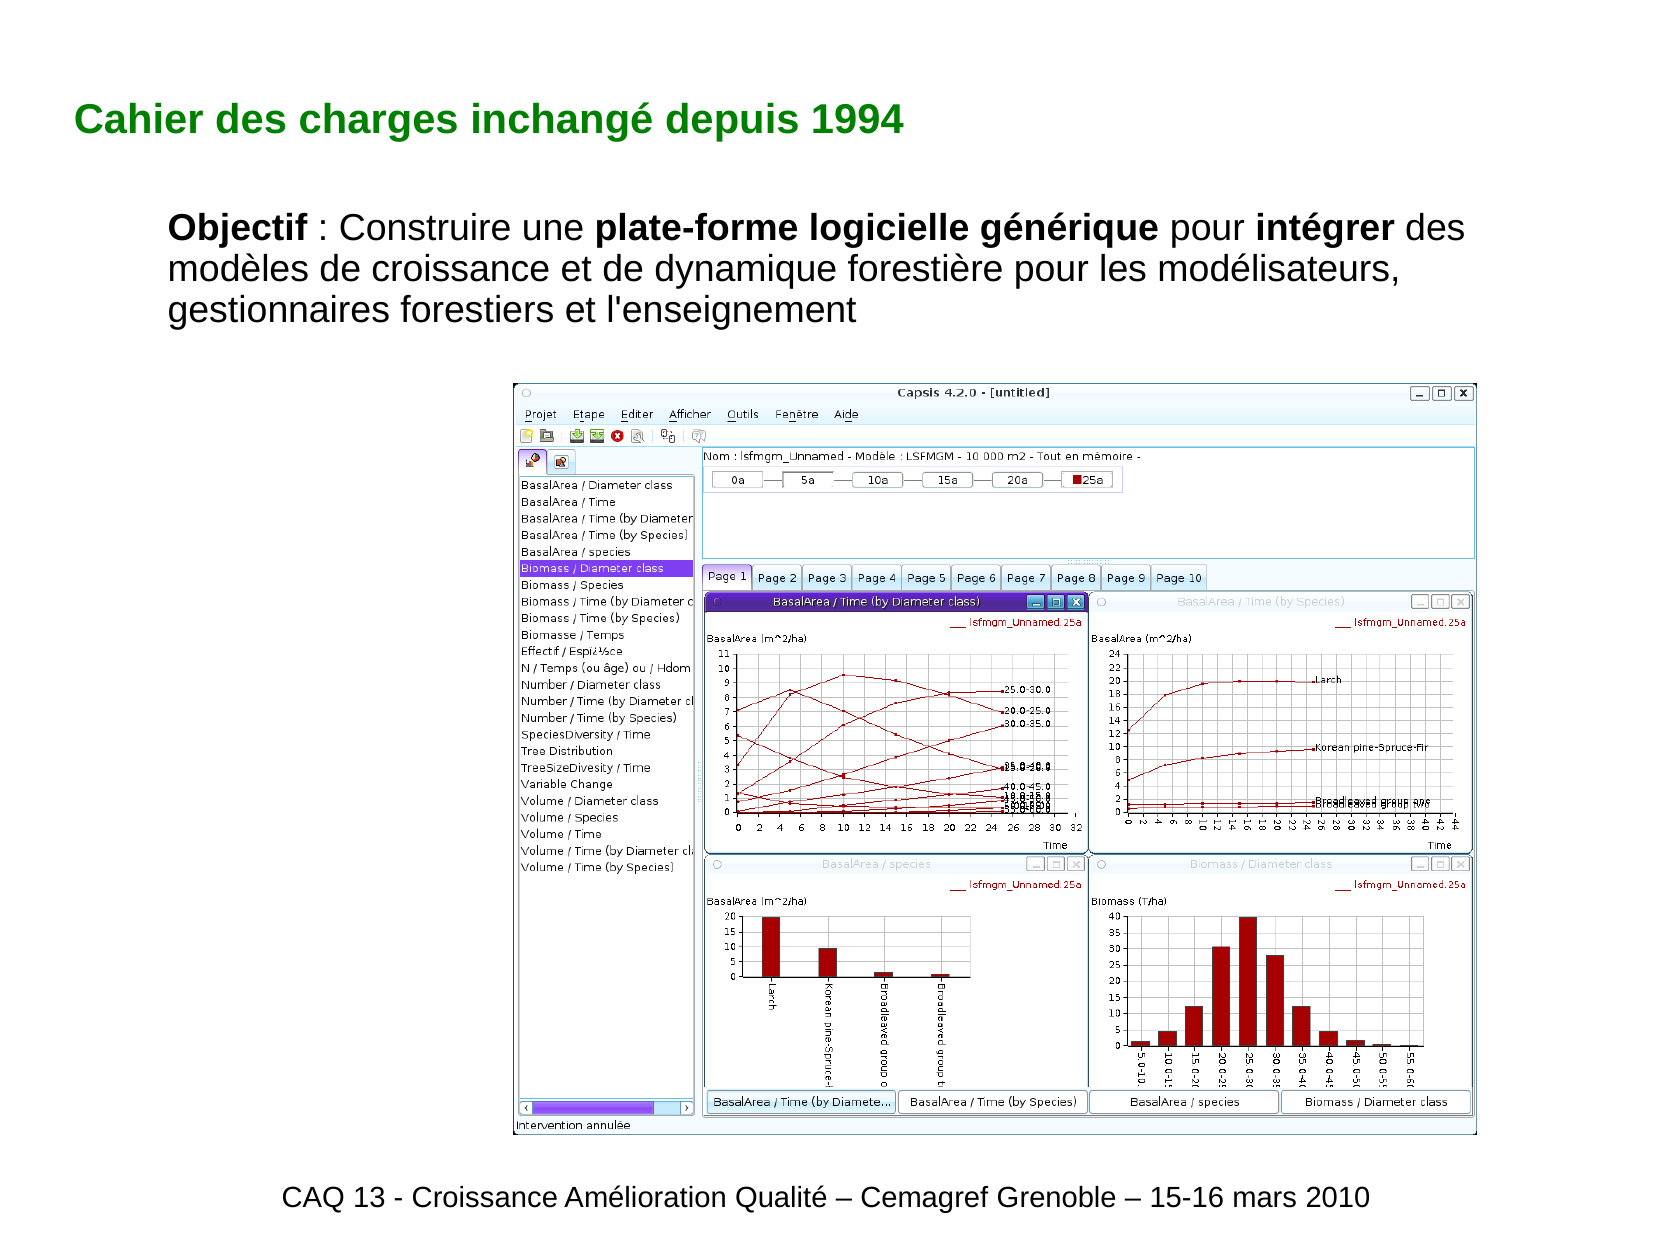

Cahier des charges inchangé depuis 1994
Objectif : Construire une plate-forme logicielle générique pour intégrer des modèles de croissance et de dynamique forestière pour les modélisateurs, gestionnaires forestiers et l'enseignement